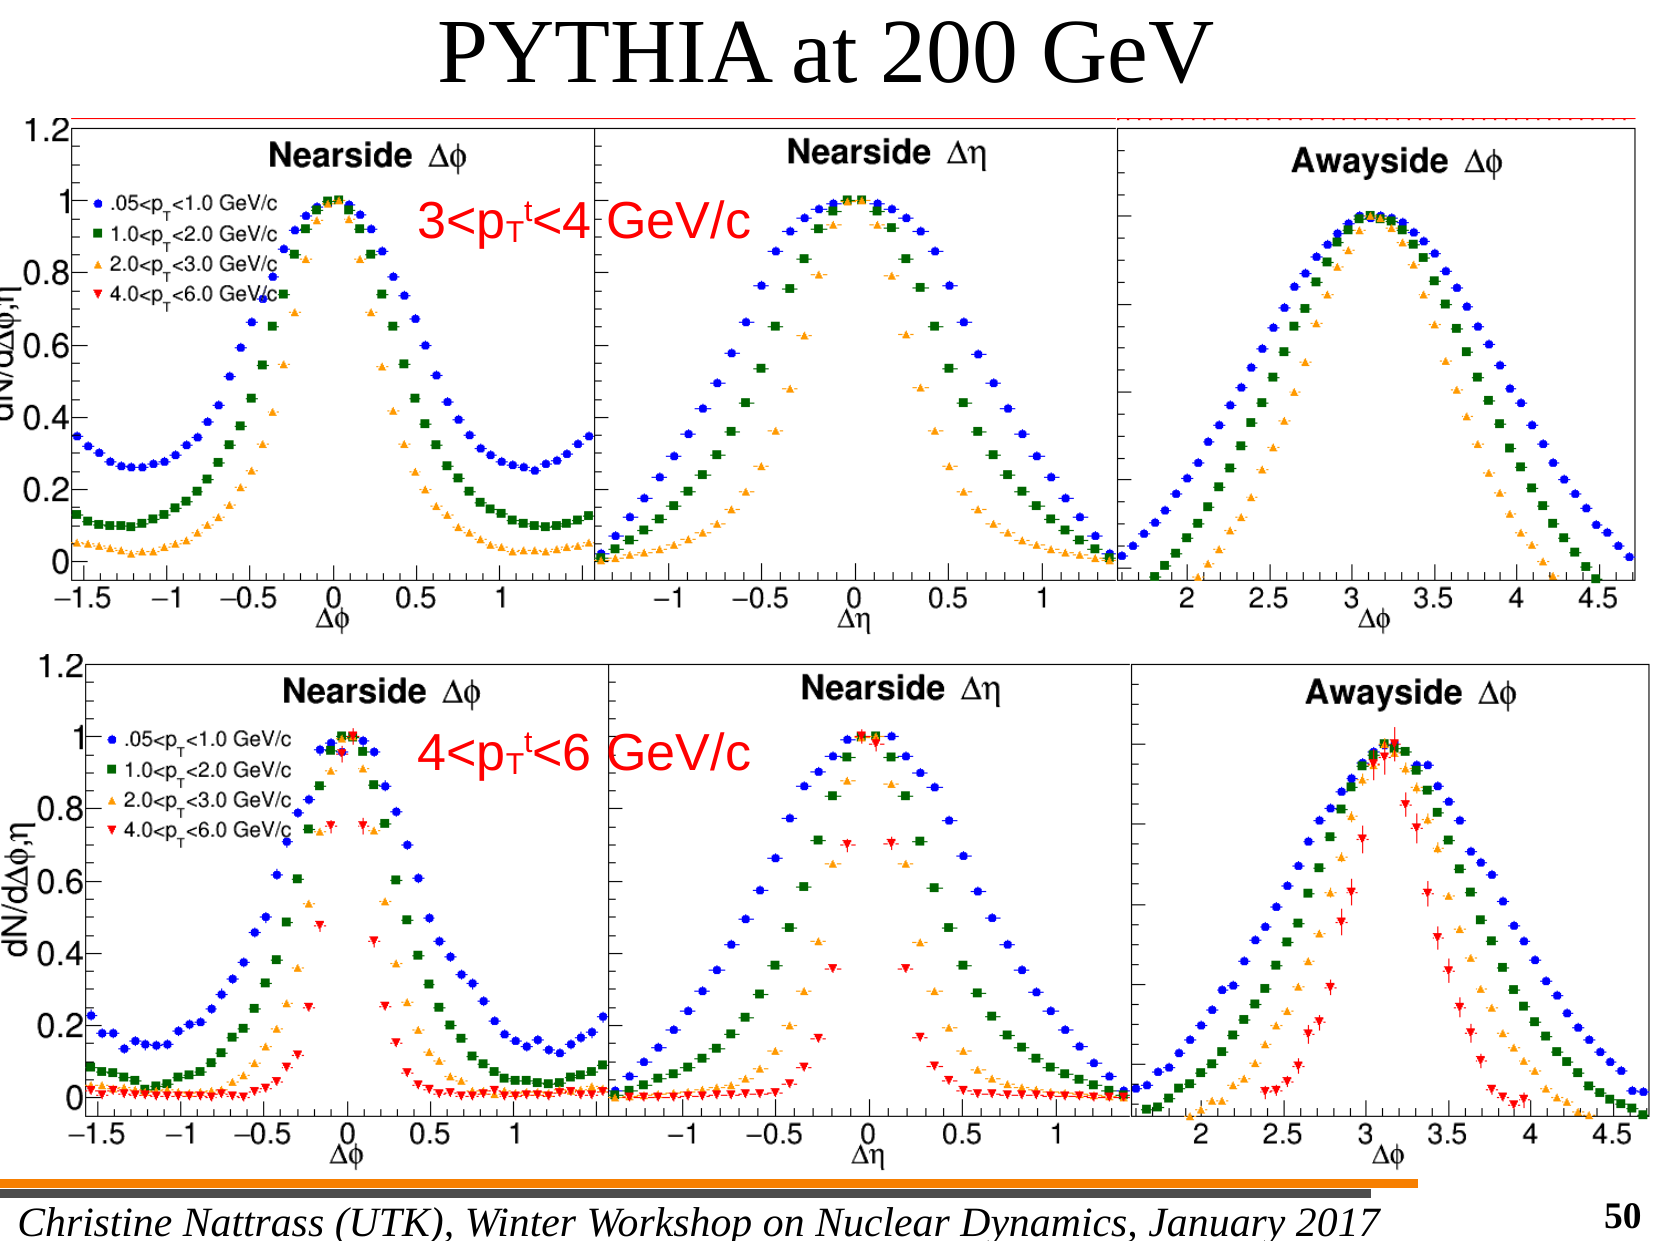

# PYTHIA at 200 GeV
3<pTt<4 GeV/c
4<pTt<6 GeV/c